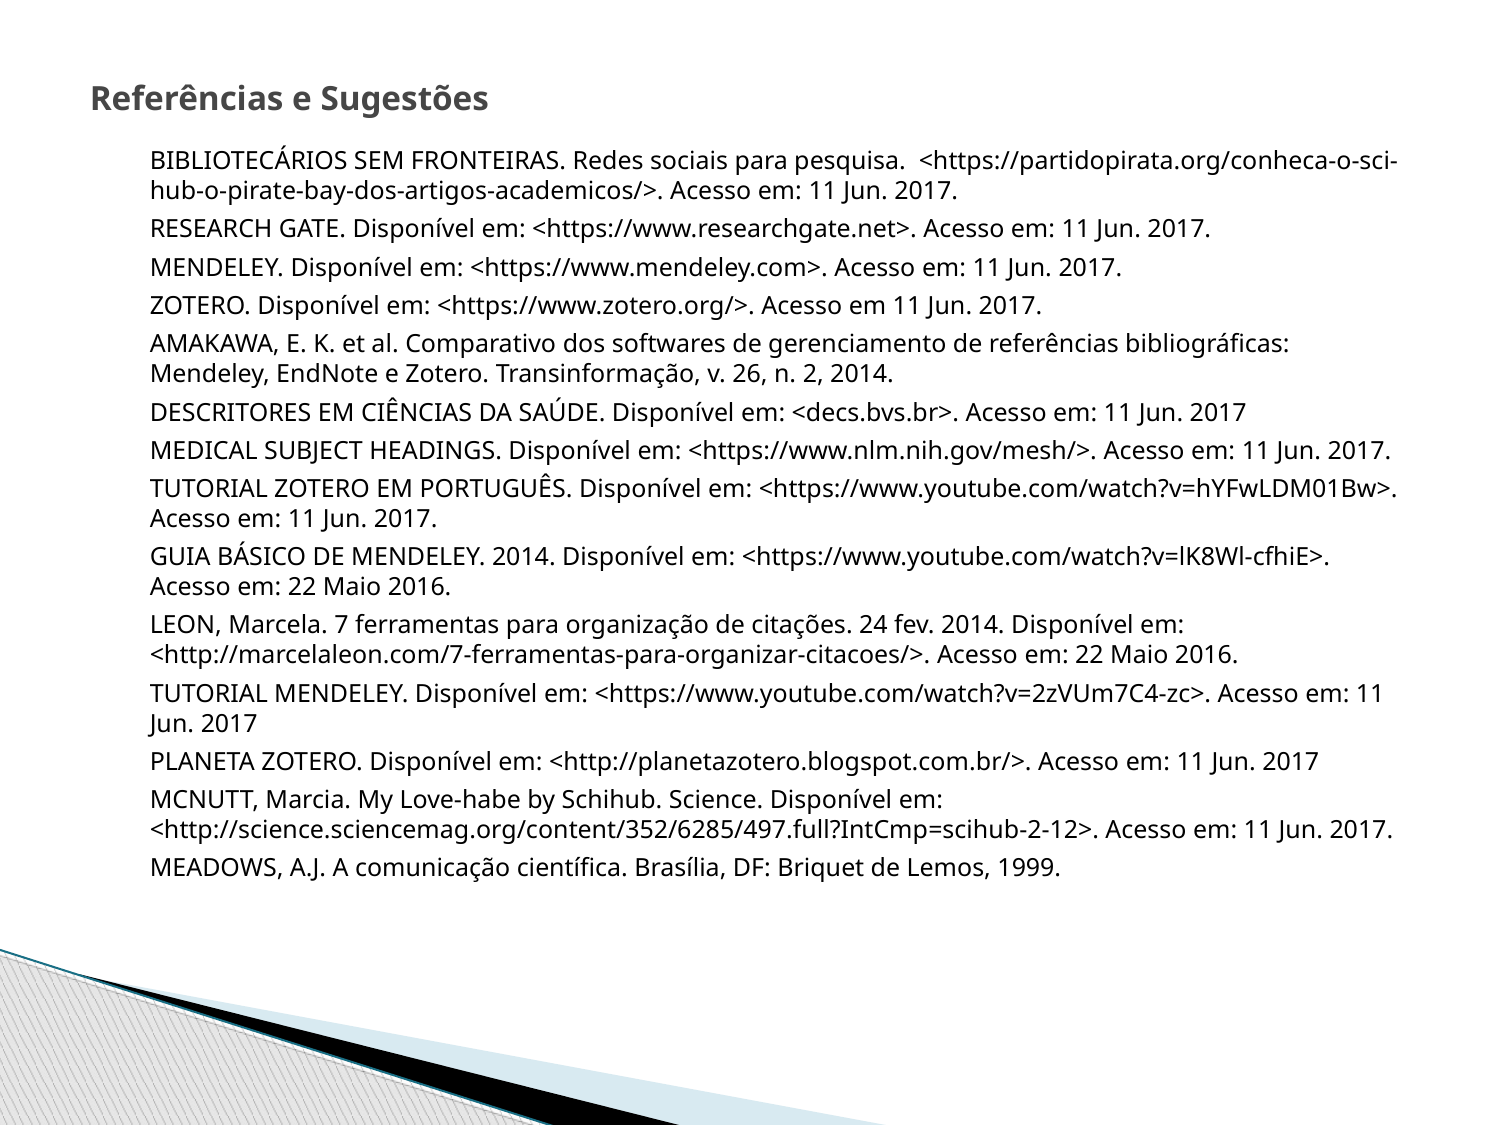

Referências e Sugestões
# BIBLIOTECÁRIOS SEM FRONTEIRAS. Redes sociais para pesquisa. <https://partidopirata.org/conheca-o-sci-hub-o-pirate-bay-dos-artigos-academicos/>. Acesso em: 11 Jun. 2017.
RESEARCH GATE. Disponível em: <https://www.researchgate.net>. Acesso em: 11 Jun. 2017.
MENDELEY. Disponível em: <https://www.mendeley.com>. Acesso em: 11 Jun. 2017.
ZOTERO. Disponível em: <https://www.zotero.org/>. Acesso em 11 Jun. 2017.
AMAKAWA, E. K. et al. Comparativo dos softwares de gerenciamento de referências bibliográficas: Mendeley, EndNote e Zotero. Transinformação, v. 26, n. 2, 2014.
DESCRITORES EM CIÊNCIAS DA SAÚDE. Disponível em: <decs.bvs.br>. Acesso em: 11 Jun. 2017
MEDICAL SUBJECT HEADINGS. Disponível em: <https://www.nlm.nih.gov/mesh/>. Acesso em: 11 Jun. 2017.
TUTORIAL ZOTERO EM PORTUGUÊS. Disponível em: <https://www.youtube.com/watch?v=hYFwLDM01Bw>. Acesso em: 11 Jun. 2017.
GUIA BÁSICO DE MENDELEY. 2014. Disponível em: <https://www.youtube.com/watch?v=lK8Wl-cfhiE>. Acesso em: 22 Maio 2016.
LEON, Marcela. 7 ferramentas para organização de citações. 24 fev. 2014. Disponível em: <http://marcelaleon.com/7-ferramentas-para-organizar-citacoes/>. Acesso em: 22 Maio 2016.
TUTORIAL MENDELEY. Disponível em: <https://www.youtube.com/watch?v=2zVUm7C4-zc>. Acesso em: 11 Jun. 2017
PLANETA ZOTERO. Disponível em: <http://planetazotero.blogspot.com.br/>. Acesso em: 11 Jun. 2017
MCNUTT, Marcia. My Love-habe by Schihub. Science. Disponível em: <http://science.sciencemag.org/content/352/6285/497.full?IntCmp=scihub-2-12>. Acesso em: 11 Jun. 2017.
MEADOWS, A.J. A comunicação científica. Brasília, DF: Briquet de Lemos, 1999.